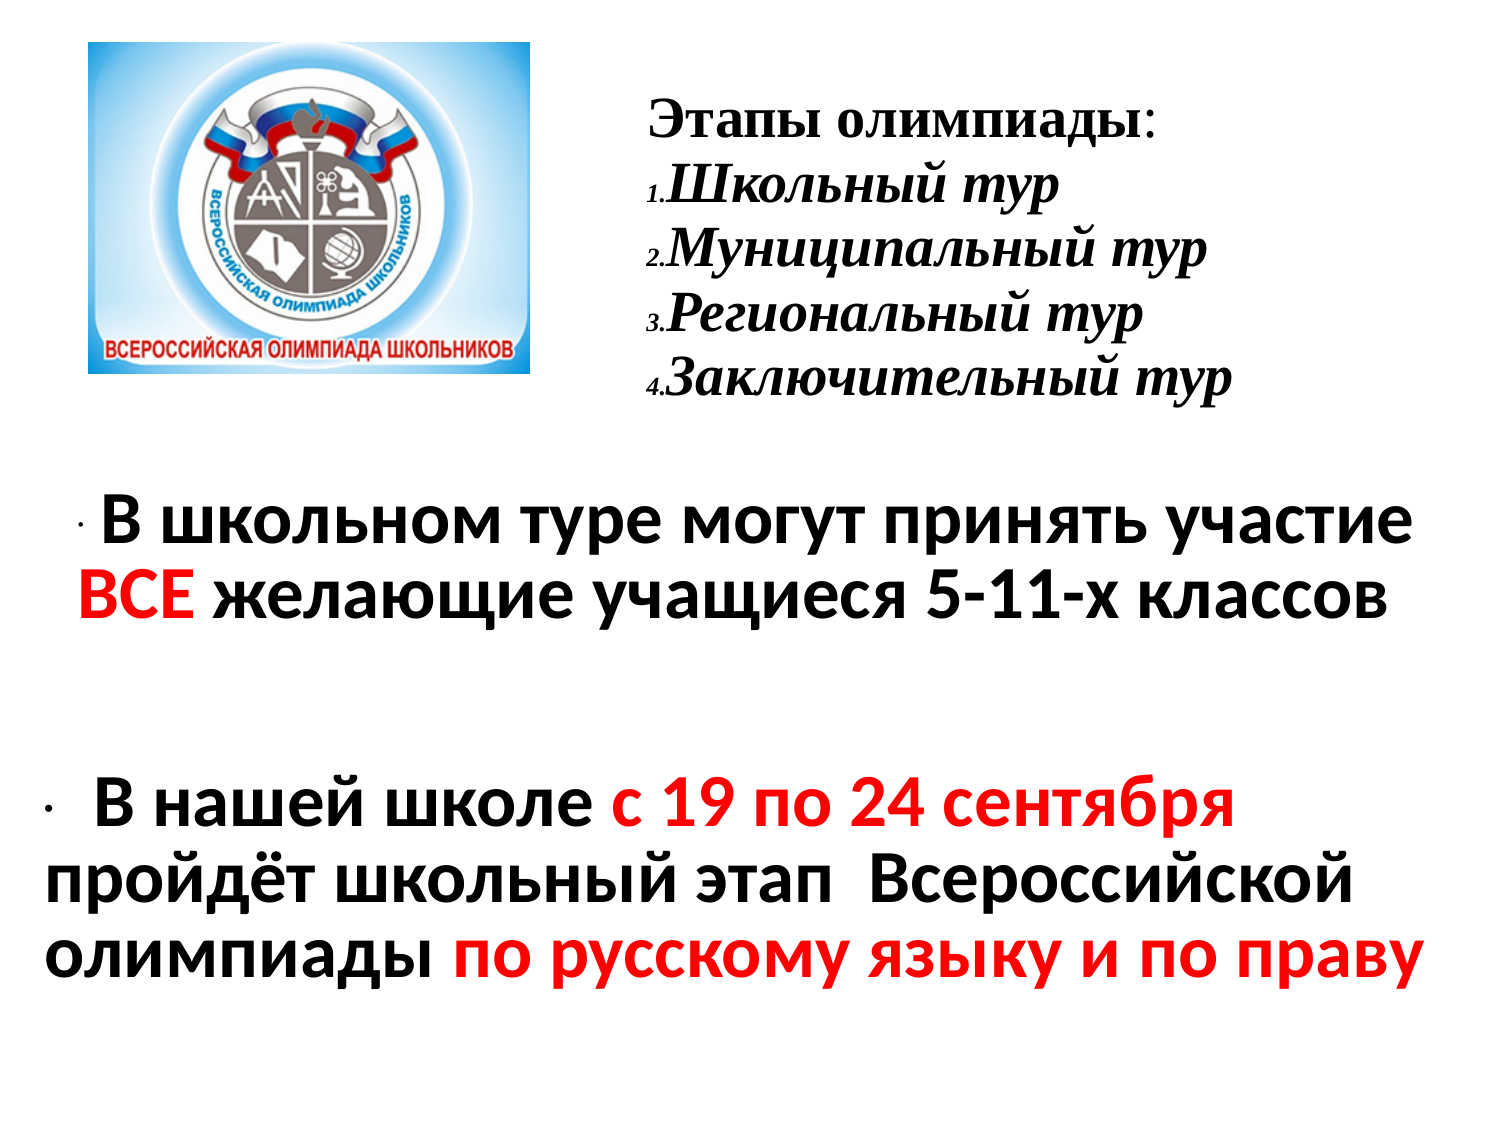

Этапы олимпиады:
Школьный тур
Муниципальный тур
Региональный тур
Заключительный тур
 В школьном туре могут принять участие
ВСЕ желающие учащиеся 5-11-х классов
 В нашей школе с 19 по 24 сентября пройдёт школьный этап Всероссийской олимпиады по русскому языку и по праву